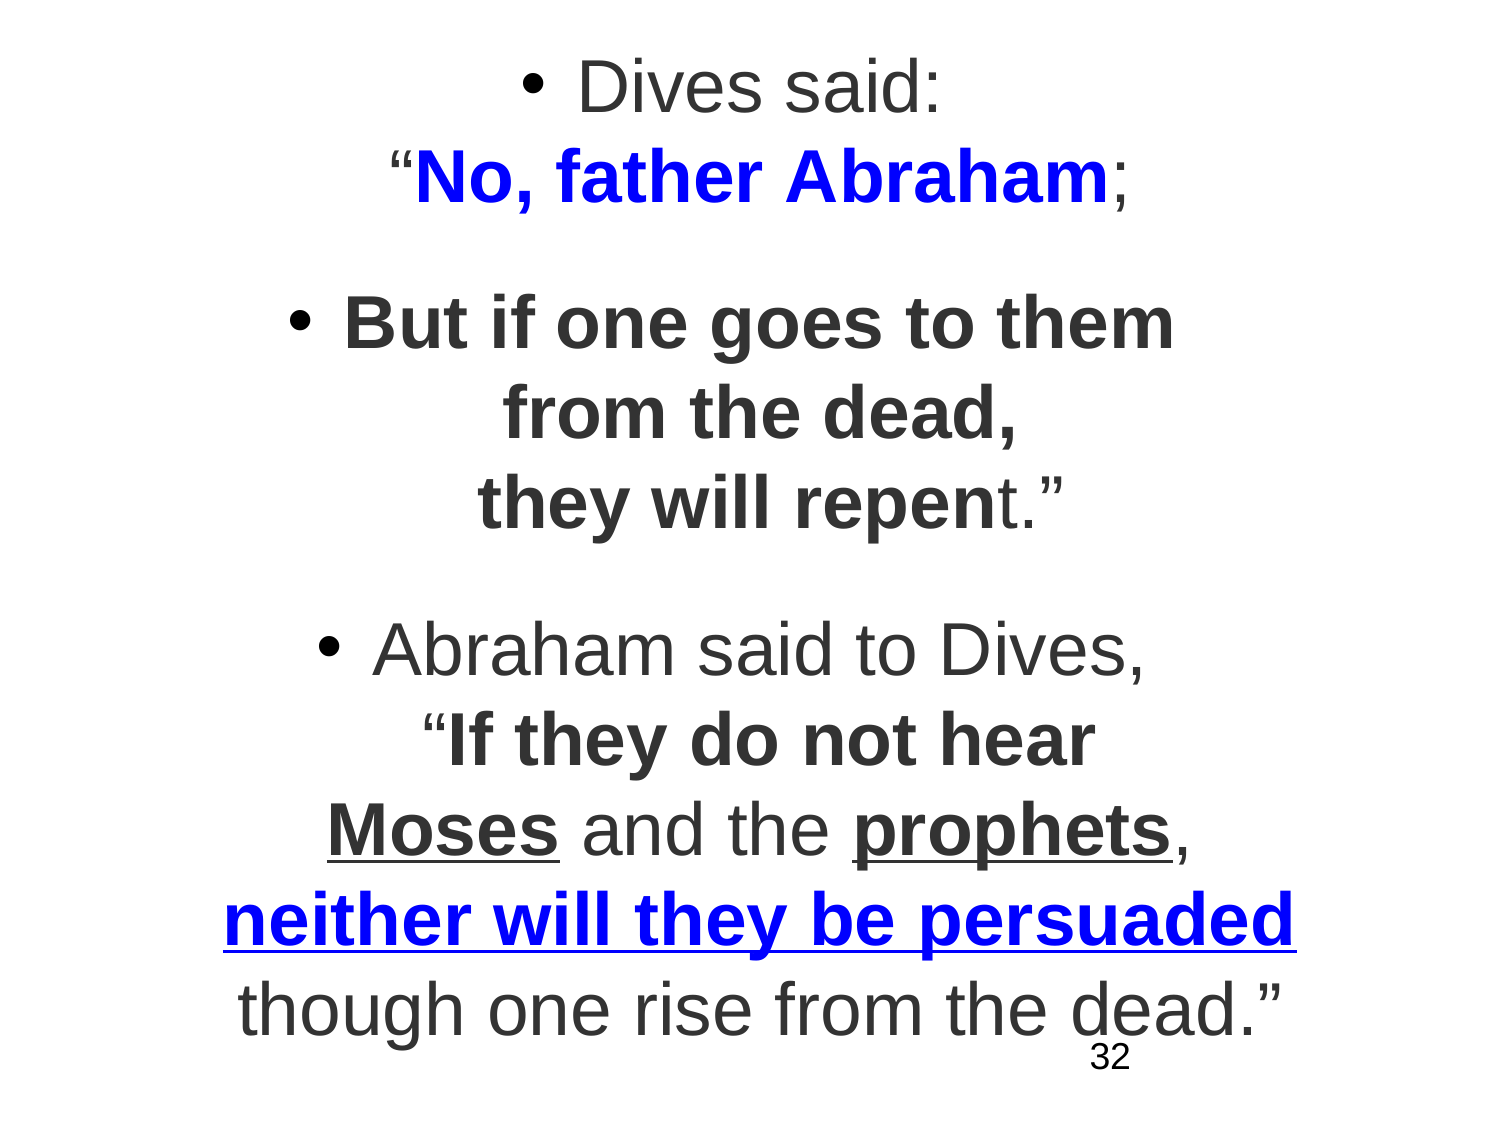

# Dives said: “No, father Abraham;
But if one goes to them
from the dead,
they will repent.”
Abraham said to Dives,
“If they do not hear
Moses and the prophets,
neither will they be persuaded
though one rise from the dead.”
32